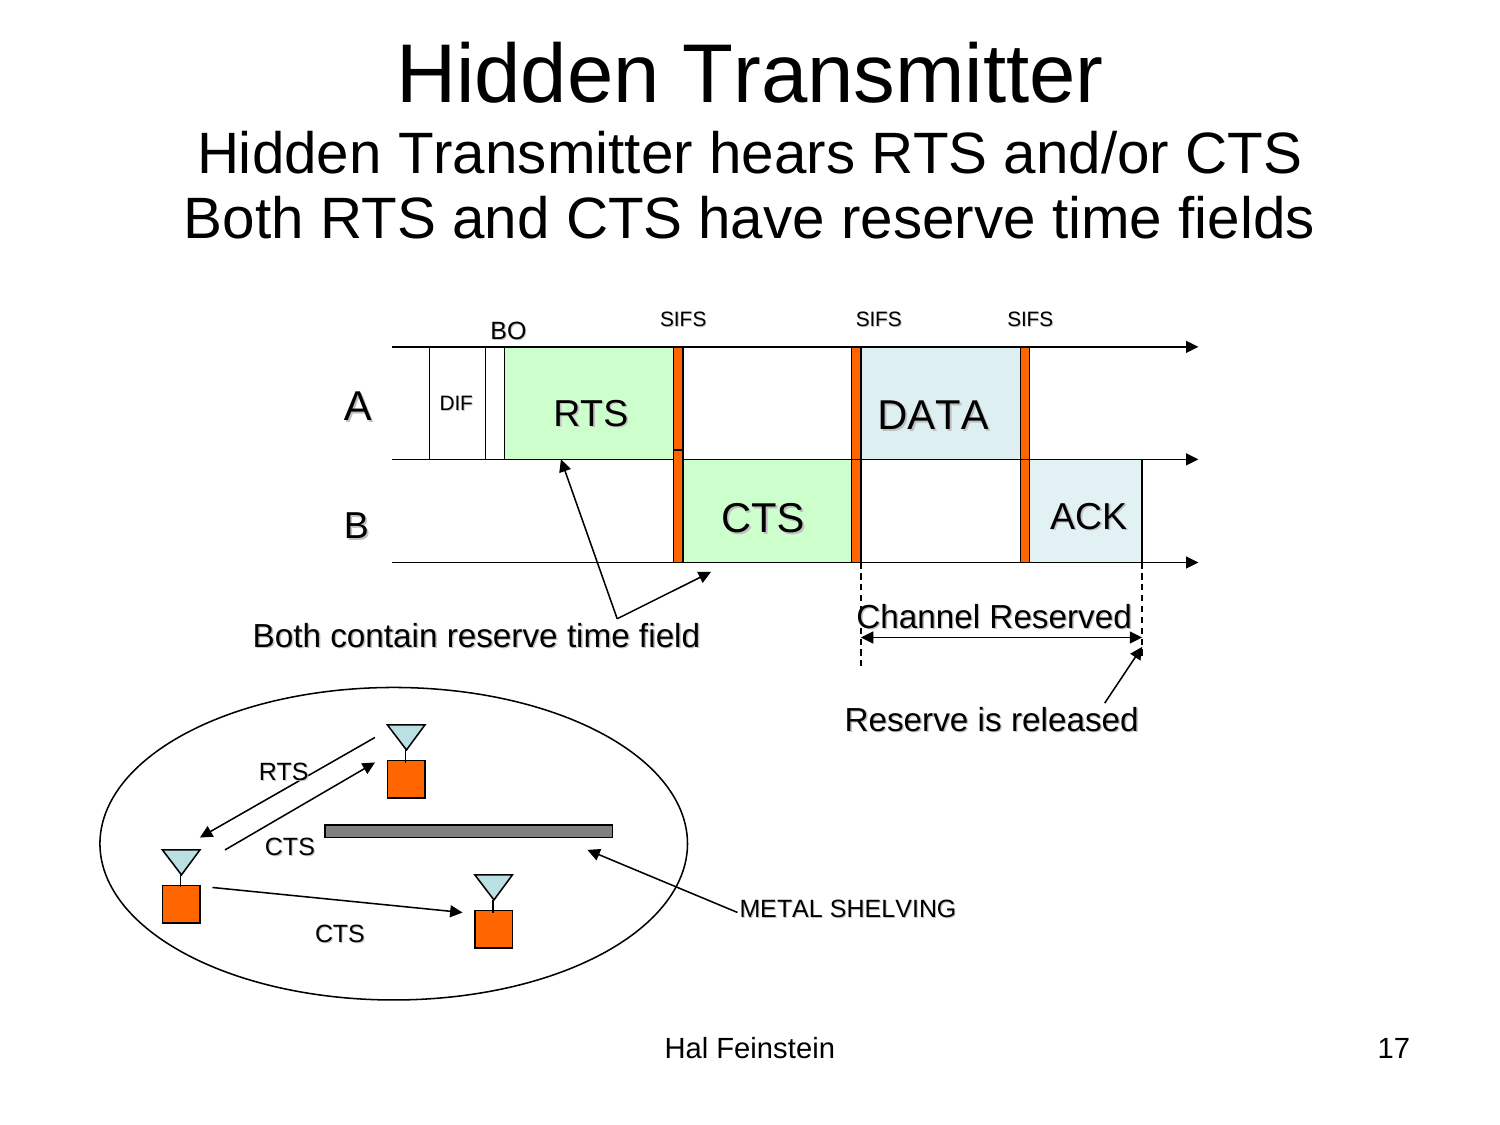

# Hidden Transmitter Hidden Transmitter hears RTS and/or CTS Both RTS and CTS have reserve time fields
SIFS
SIFS
SIFS
BO
DIFS
A
RTS
DATA
CTS
ACK
B
Channel Reserved
Both contain reserve time field
Reserve is released
RTS
CTS
METAL SHELVING
CTS
Hal Feinstein
17